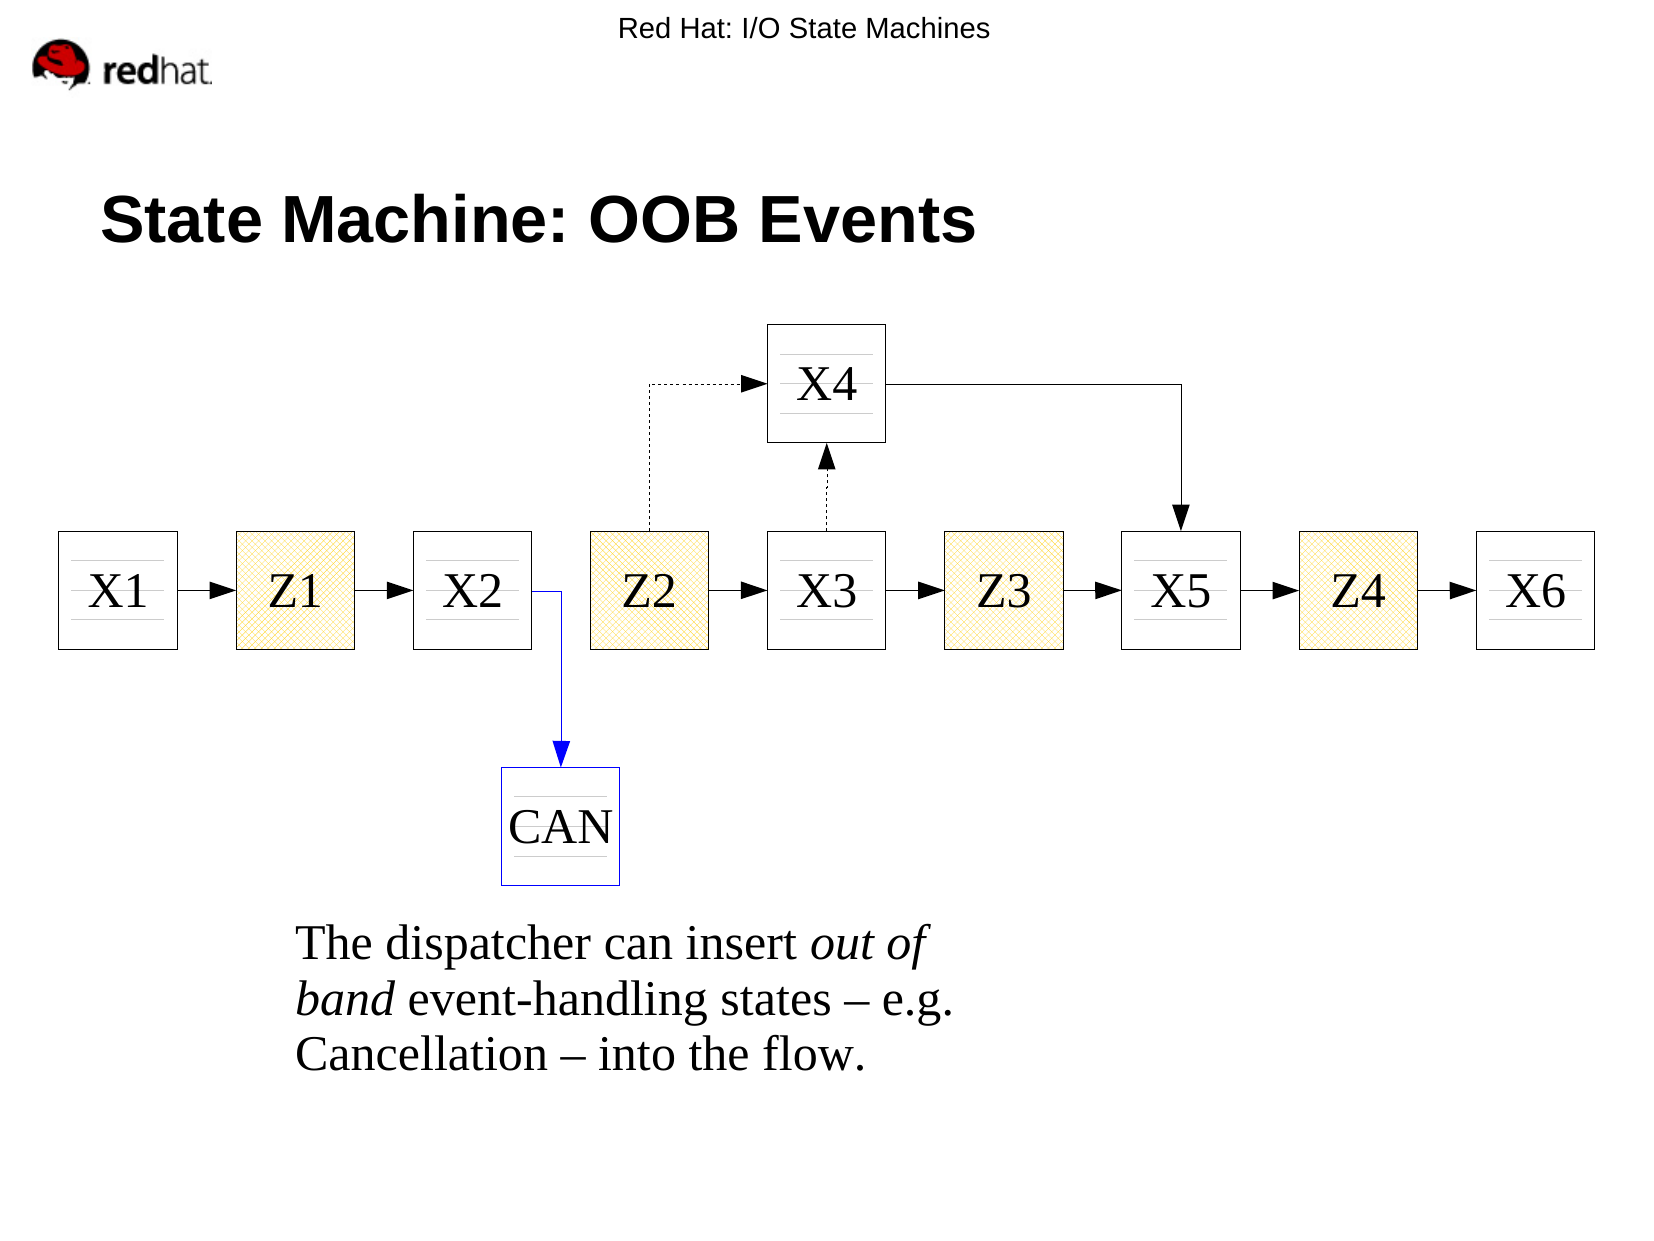

# State Machine: OOB Events
X4
X5
Z2
Z1
X3
Z3
X6
X1
Z4
X2
CAN
The dispatcher can insert out of band event-handling states – e.g. Cancellation – into the flow.